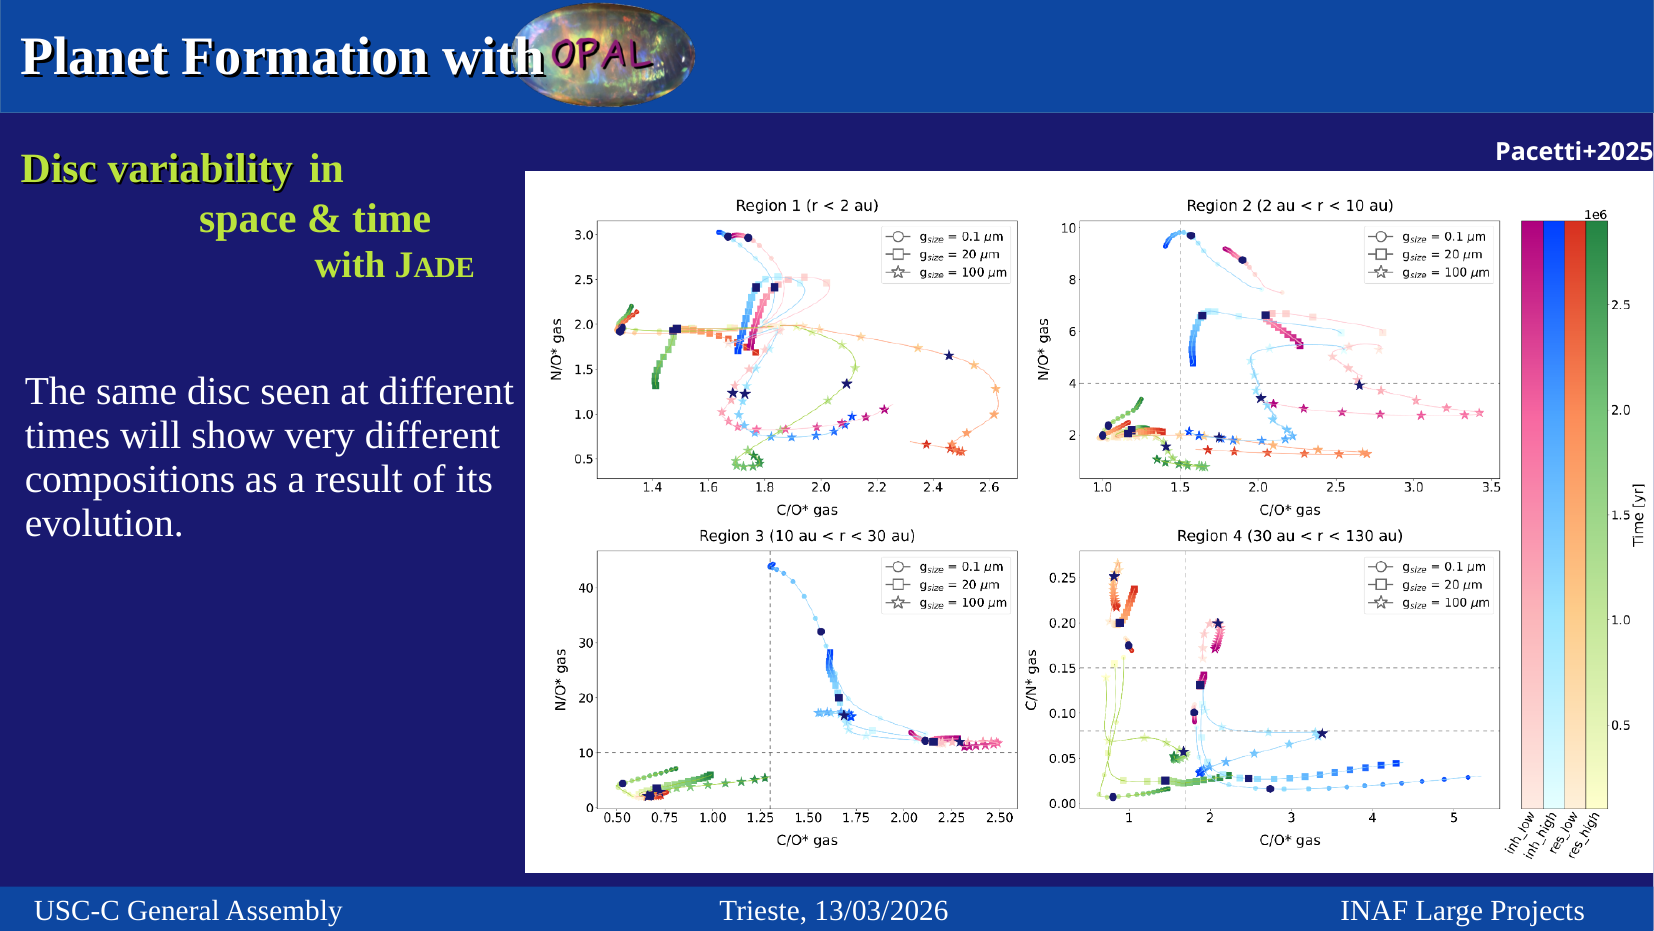

Planet Formation with
Disc variability in
 space & time
 with JADE
Pacetti+2025
The same disc seen at different times will show very different compositions as a result of its evolution.
USC-C General Assembly Trieste, 13/03/2026 INAF Large Projects